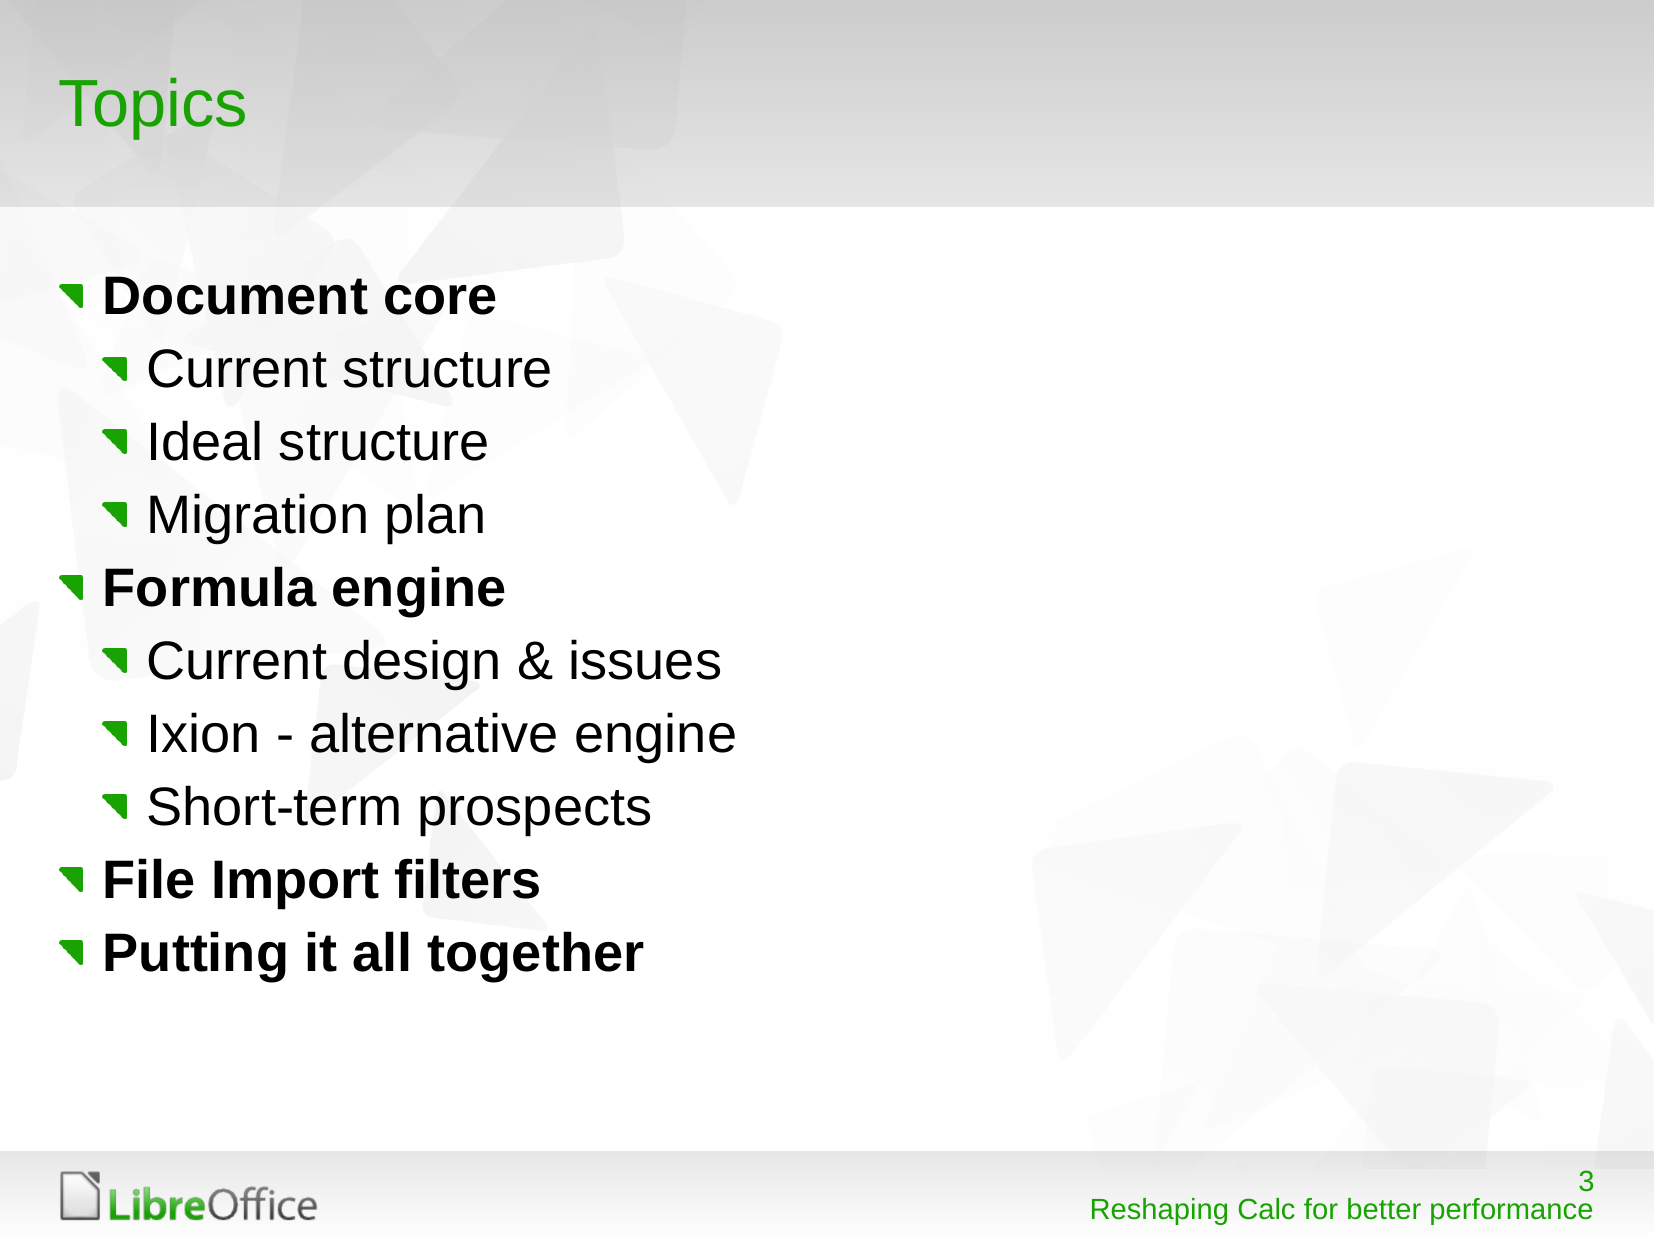

# Topics
Document core
Current structure
Ideal structure
Migration plan
Formula engine
Current design & issues
Ixion - alternative engine
Short-term prospects
File Import filters
Putting it all together
3
Reshaping Calc for better performance